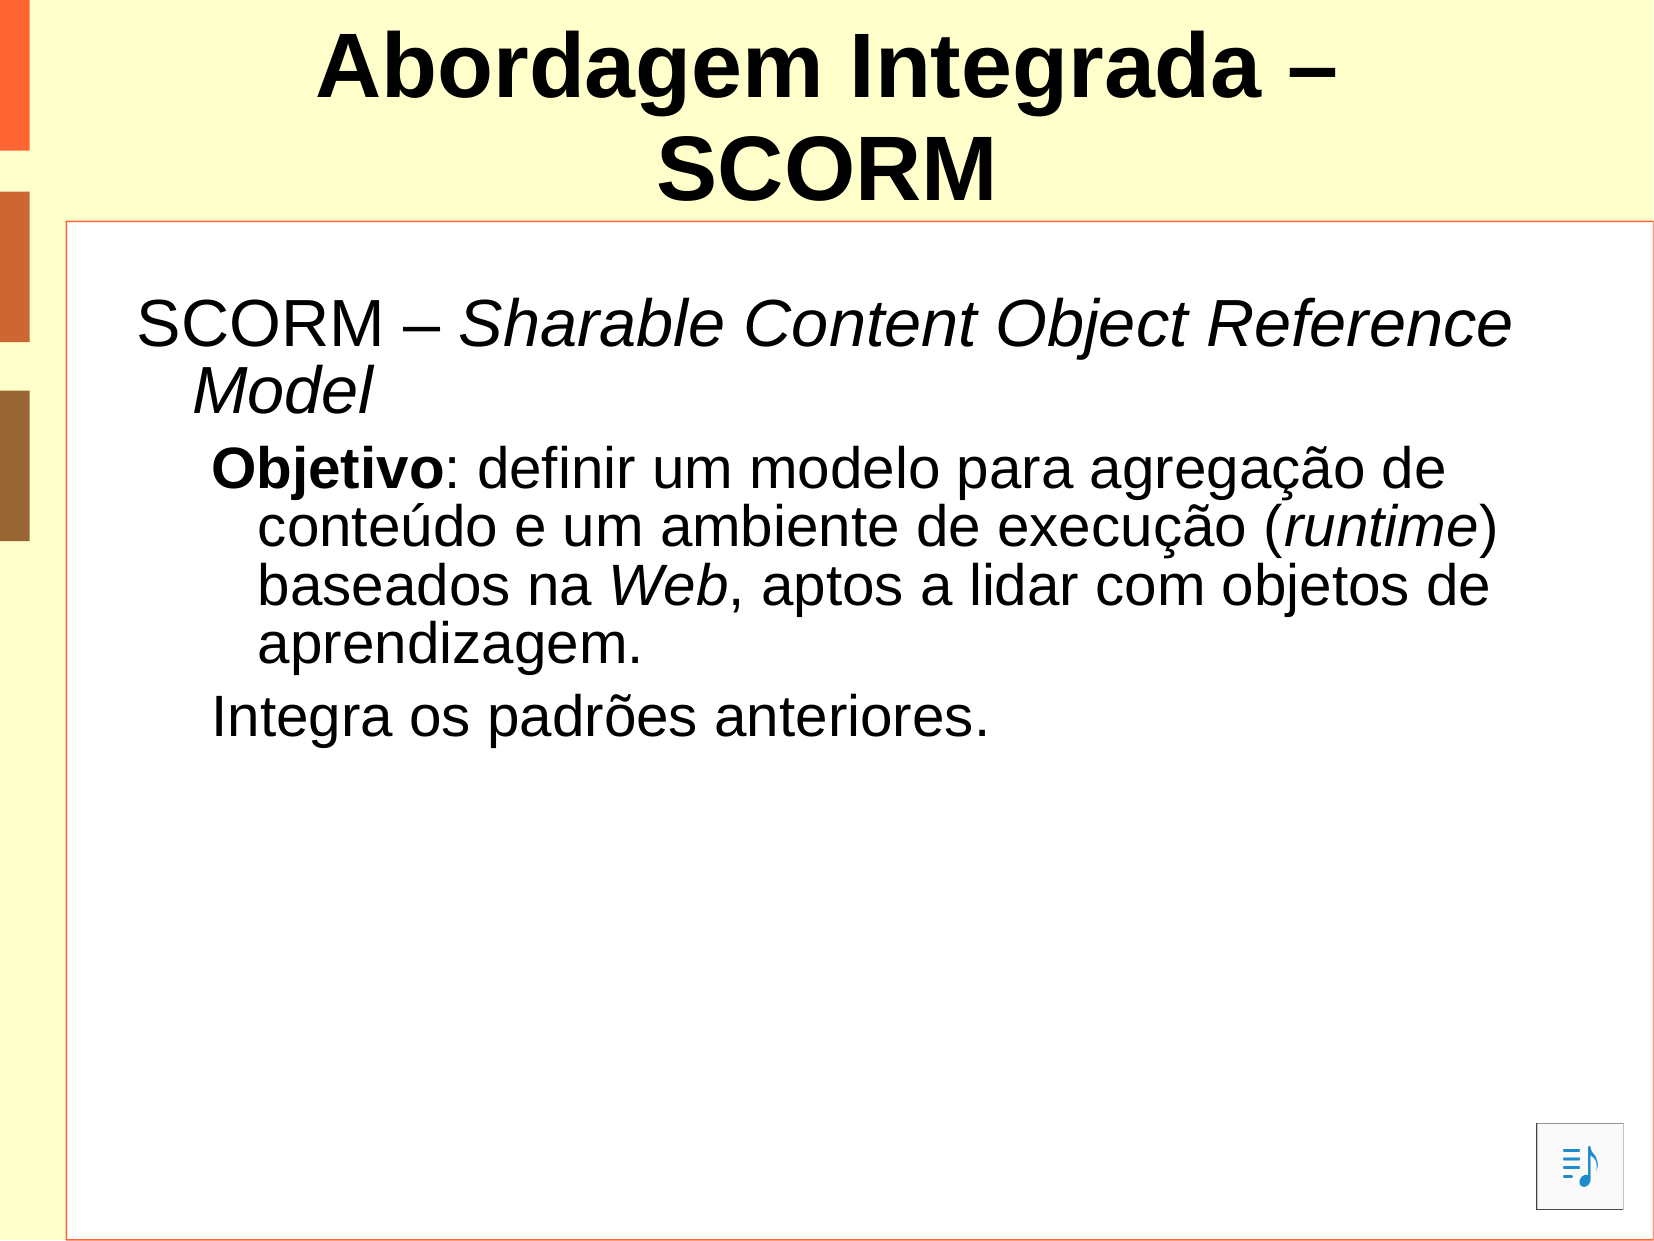

# Abordagem Integrada – SCORM
SCORM – Sharable Content Object Reference Model
Objetivo: definir um modelo para agregação de conteúdo e um ambiente de execução (runtime) baseados na Web, aptos a lidar com objetos de aprendizagem.
Integra os padrões anteriores.